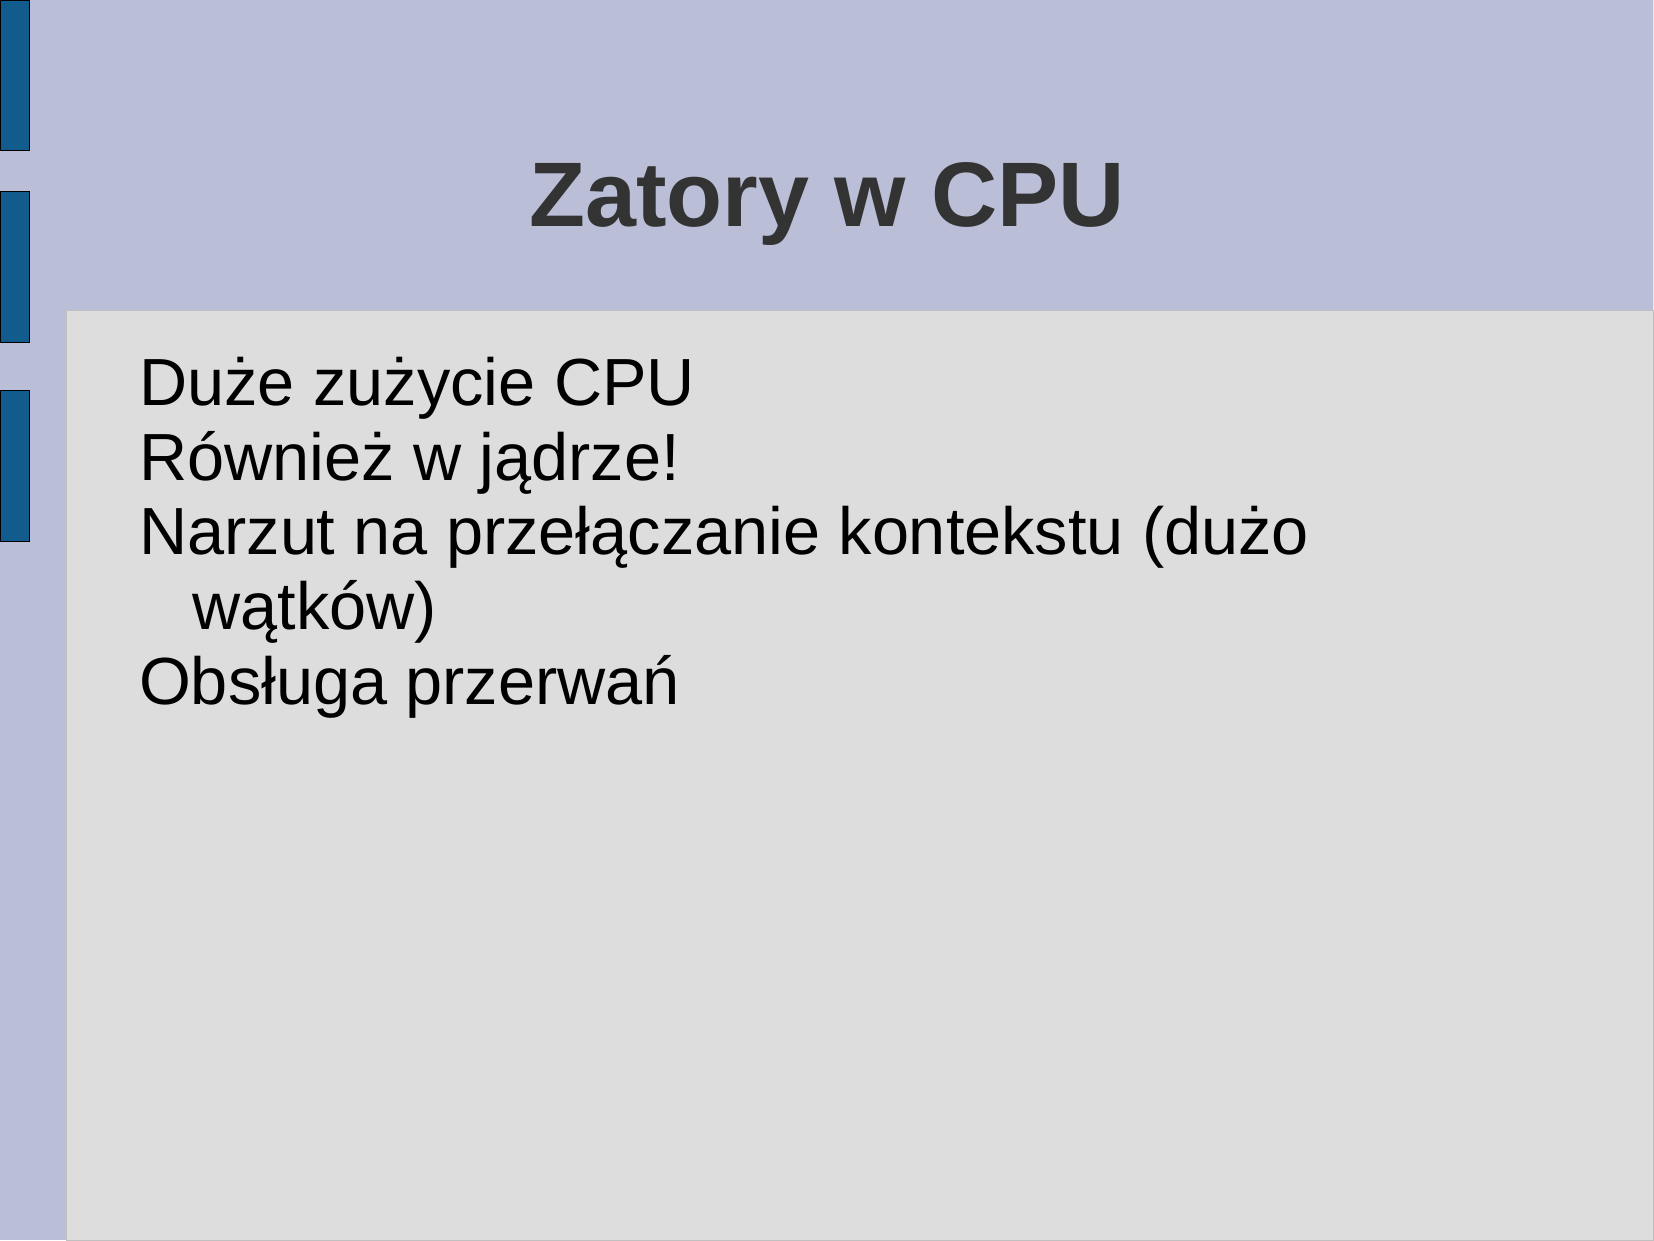

# Zatory w CPU
Duże zużycie CPU
Również w jądrze!
Narzut na przełączanie kontekstu (dużo wątków)
Obsługa przerwań